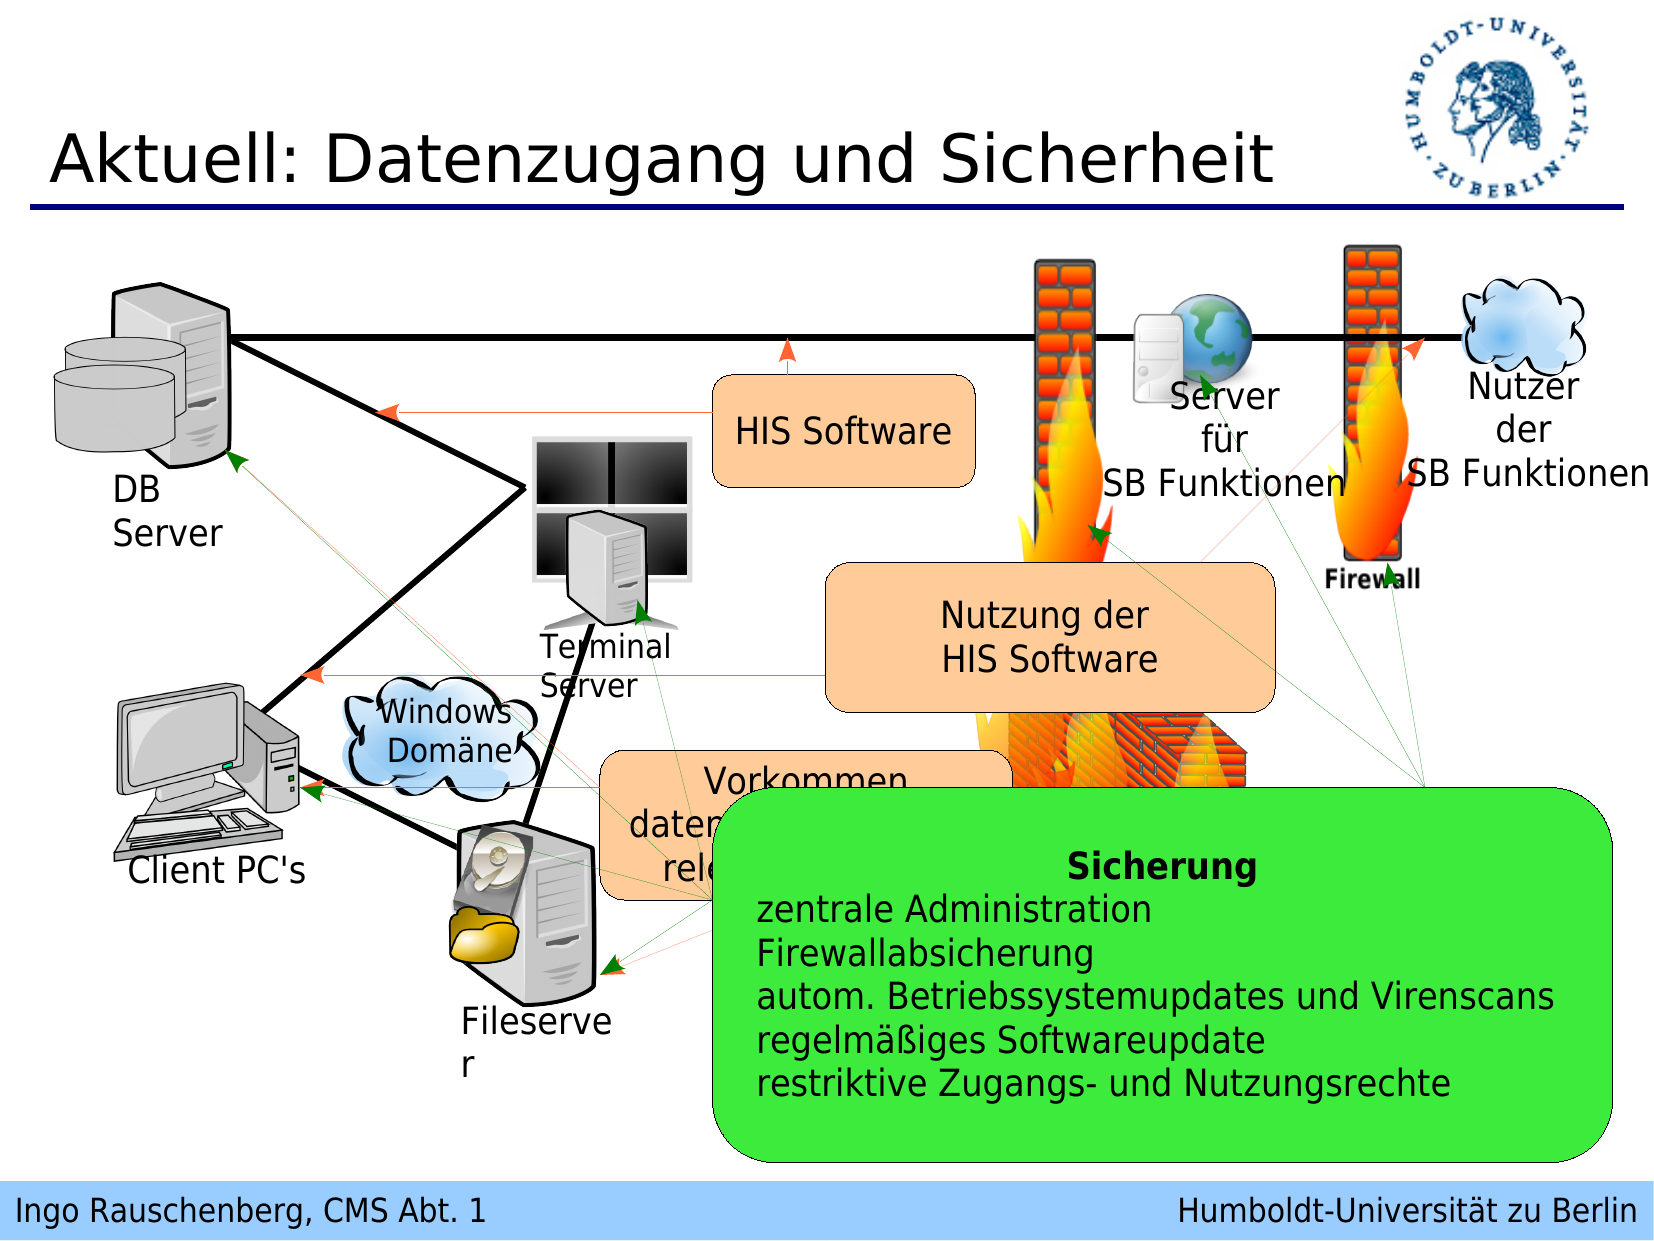

# Aktuell: Datenzugang und Sicherheit
Nutzer
der
SB Funktionen
DB Server
Server
für
SB Funktionen
Nutzung der
HIS Software
HIS Software
Sicherung
 zentrale Administration
 Firewallabsicherung
 autom. Betriebssystemupdates und Virenscans
 regelmäßiges Softwareupdate
 restriktive Zugangs- und Nutzungsrechte
Terminal Server
Vorkommen
datenschutzrechtlich
relevanter Daten
Windows
Domäne
Client PC's
Fileserver
Ingo Rauschenberg, CMS Abt. 1
Humboldt-Universität zu Berlin